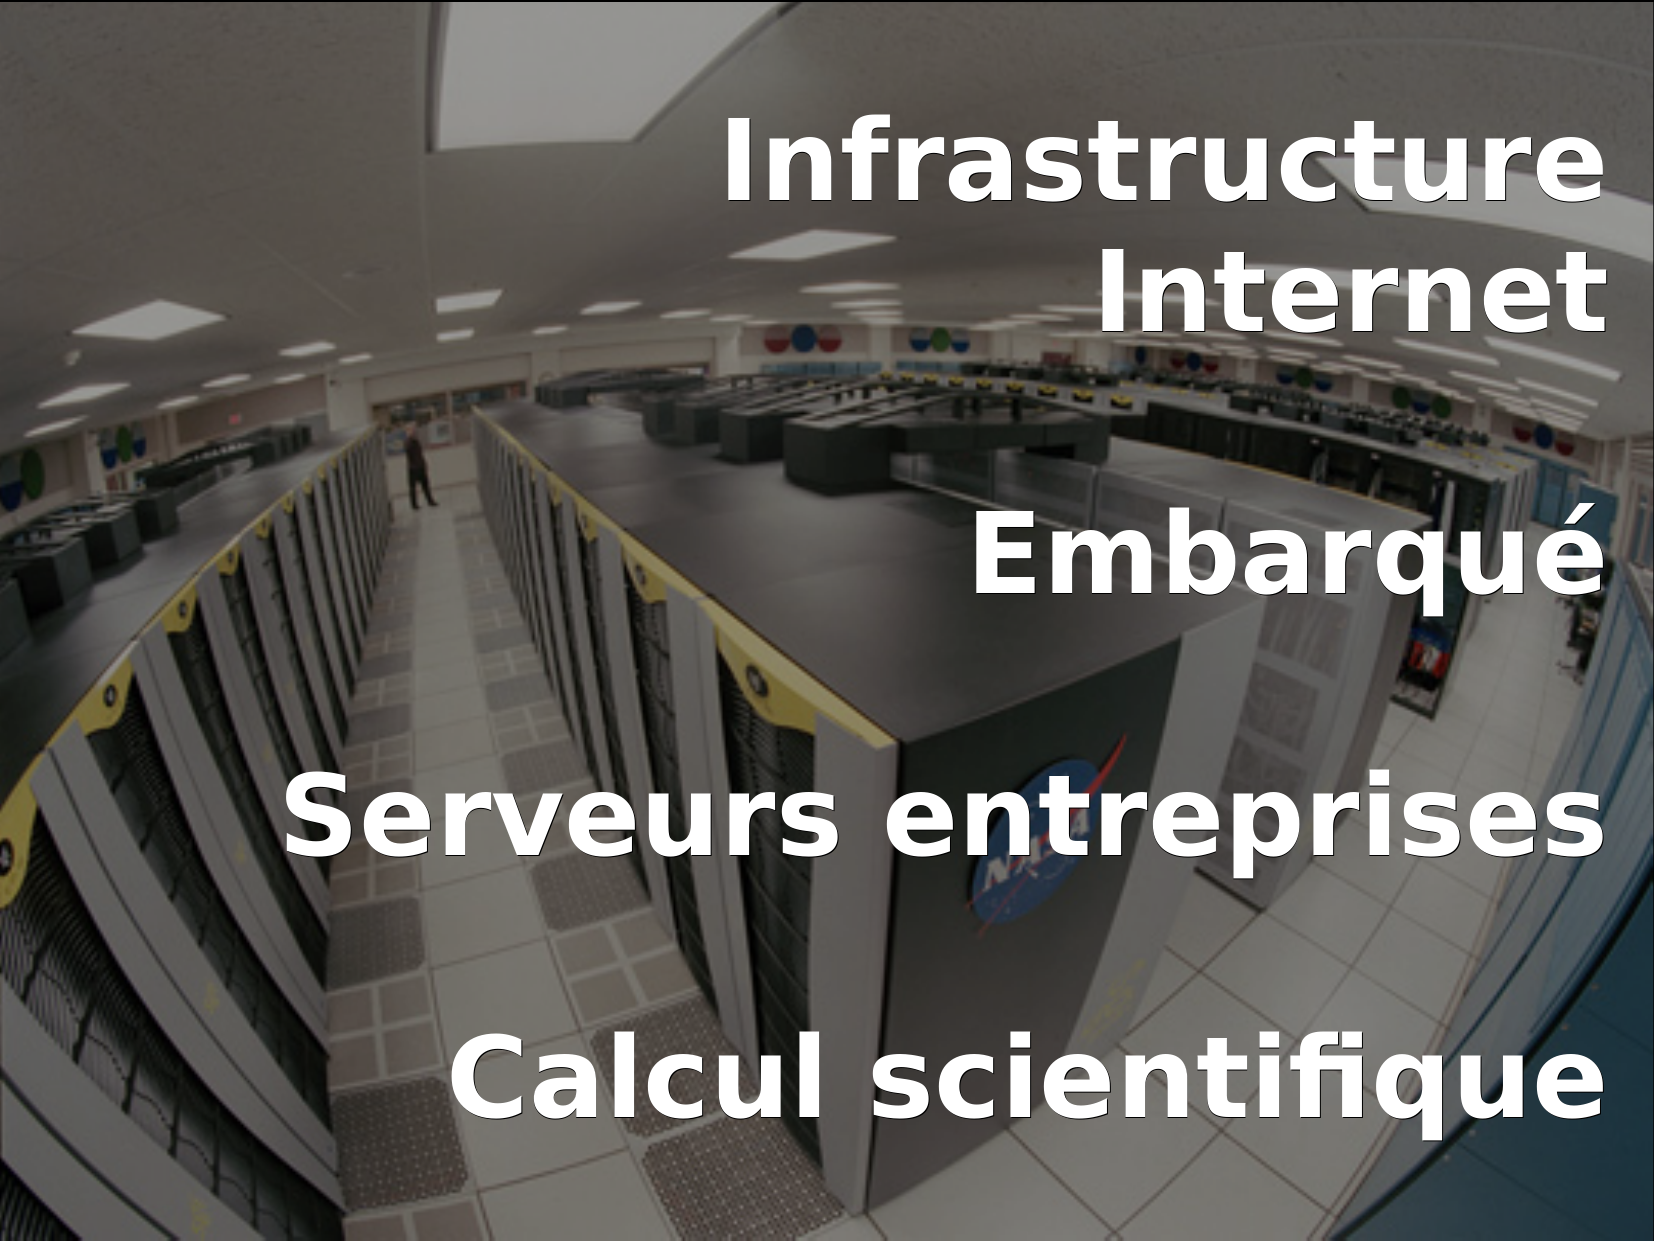

Infrastructure
Internet
Embarqué
Serveurs entreprises
Calcul scientifique